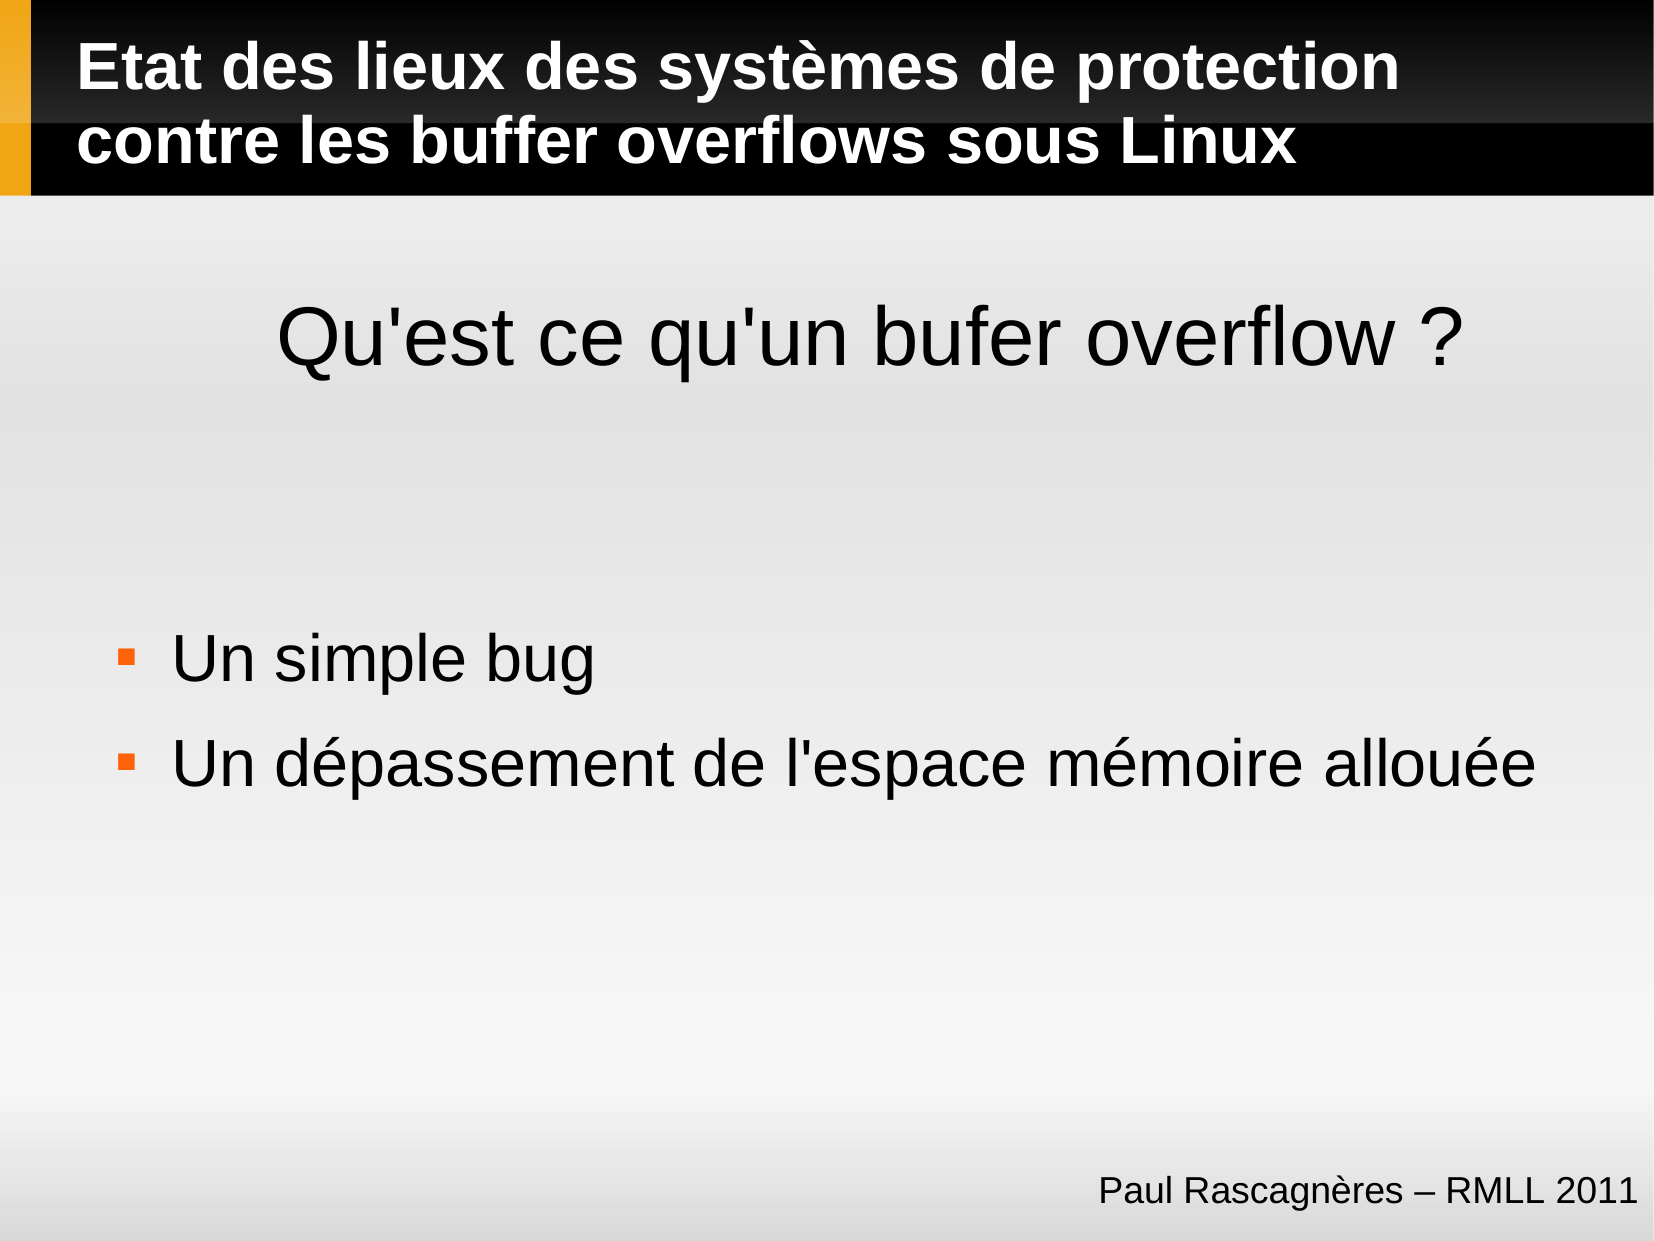

# Etat des lieux des systèmes de protection contre les buffer overflows sous Linux
Qu'est ce qu'un bufer overflow ?
Un simple bug
Un dépassement de l'espace mémoire allouée
Paul Rascagnères – RMLL 2011